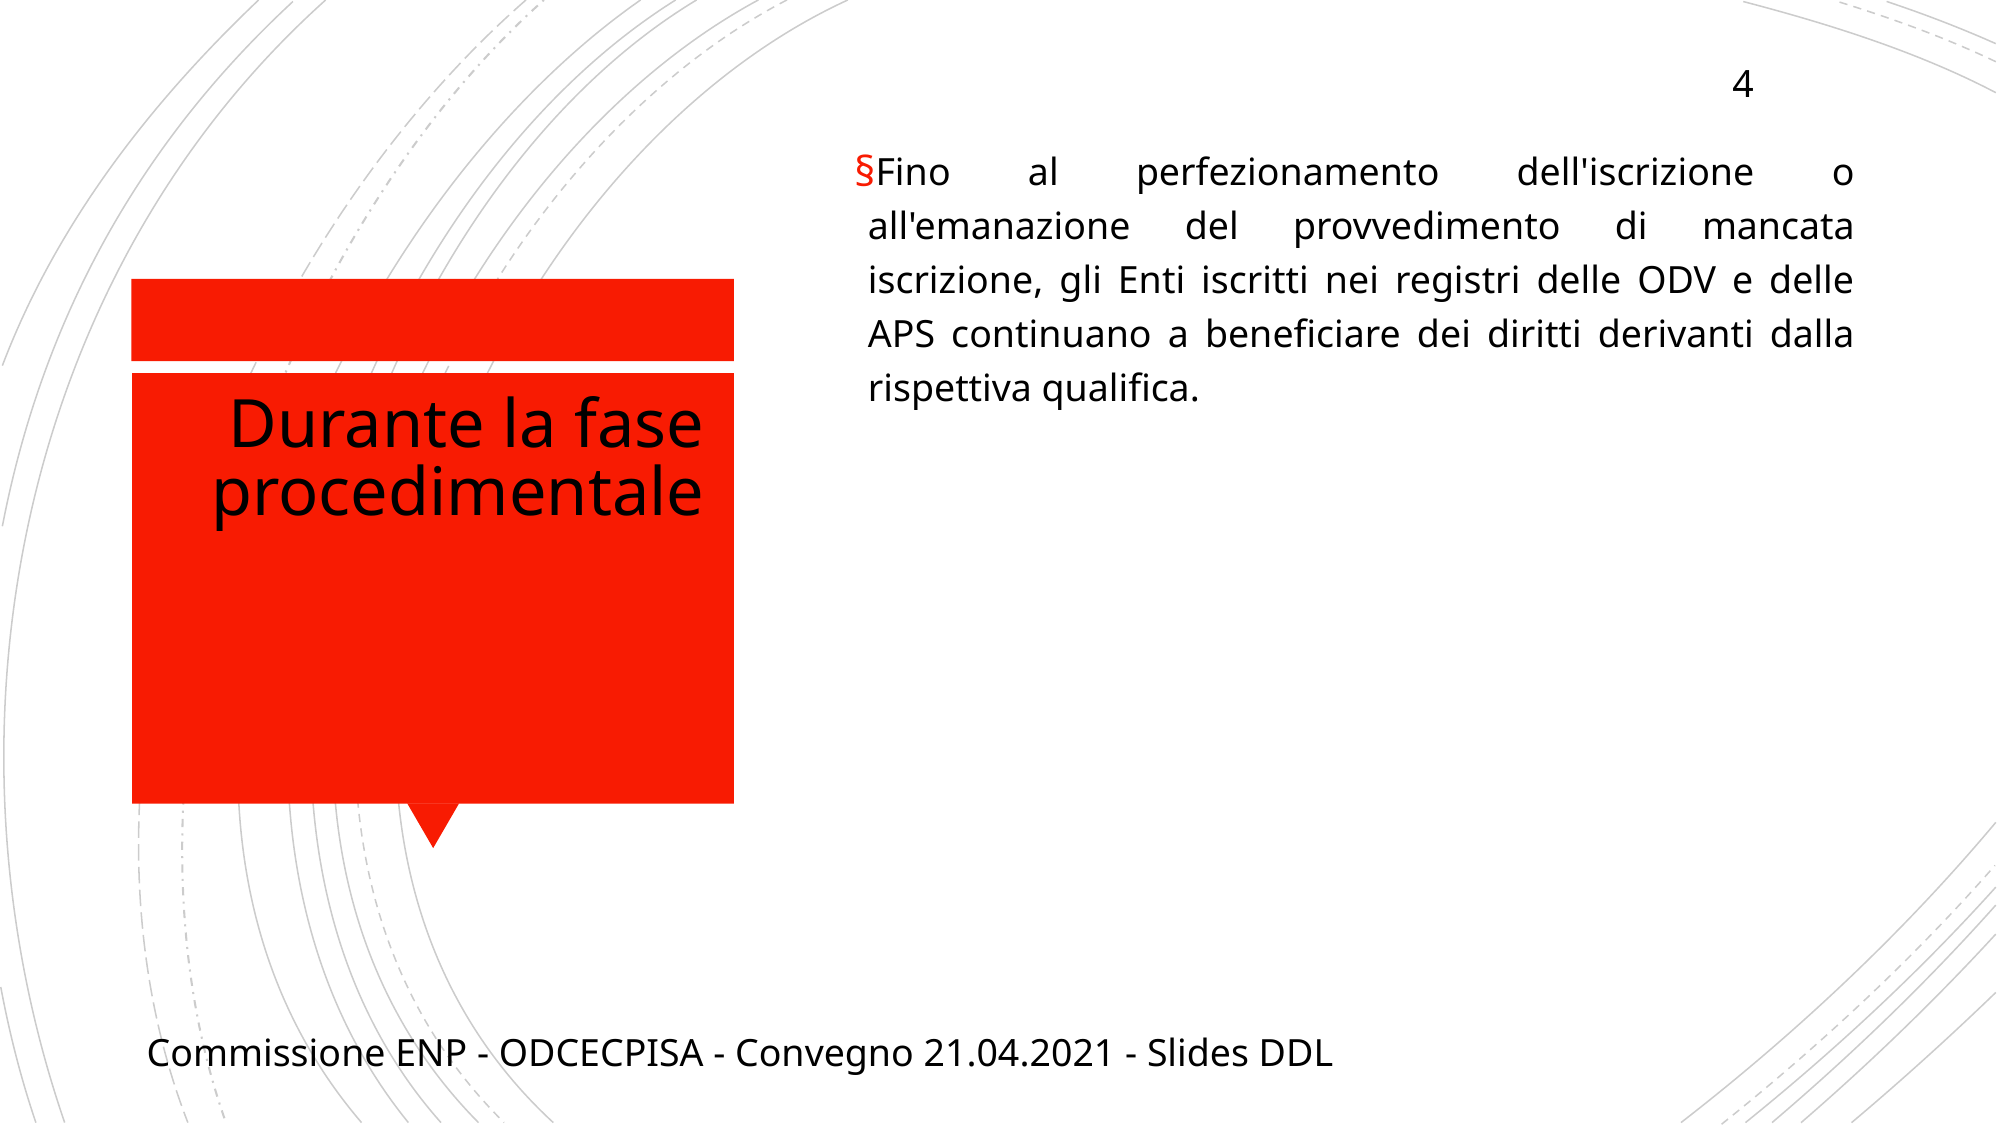

Fino al perfezionamento dell'iscrizione o all'emanazione del provvedimento di mancata iscrizione, gli Enti iscritti nei registri delle ODV e delle APS continuano a beneficiare dei diritti derivanti dalla rispettiva qualifica.
# Durante la fase procedimentale
Commissione ENP - ODCECPISA - Convegno 21.04.2021 - Slides DDL